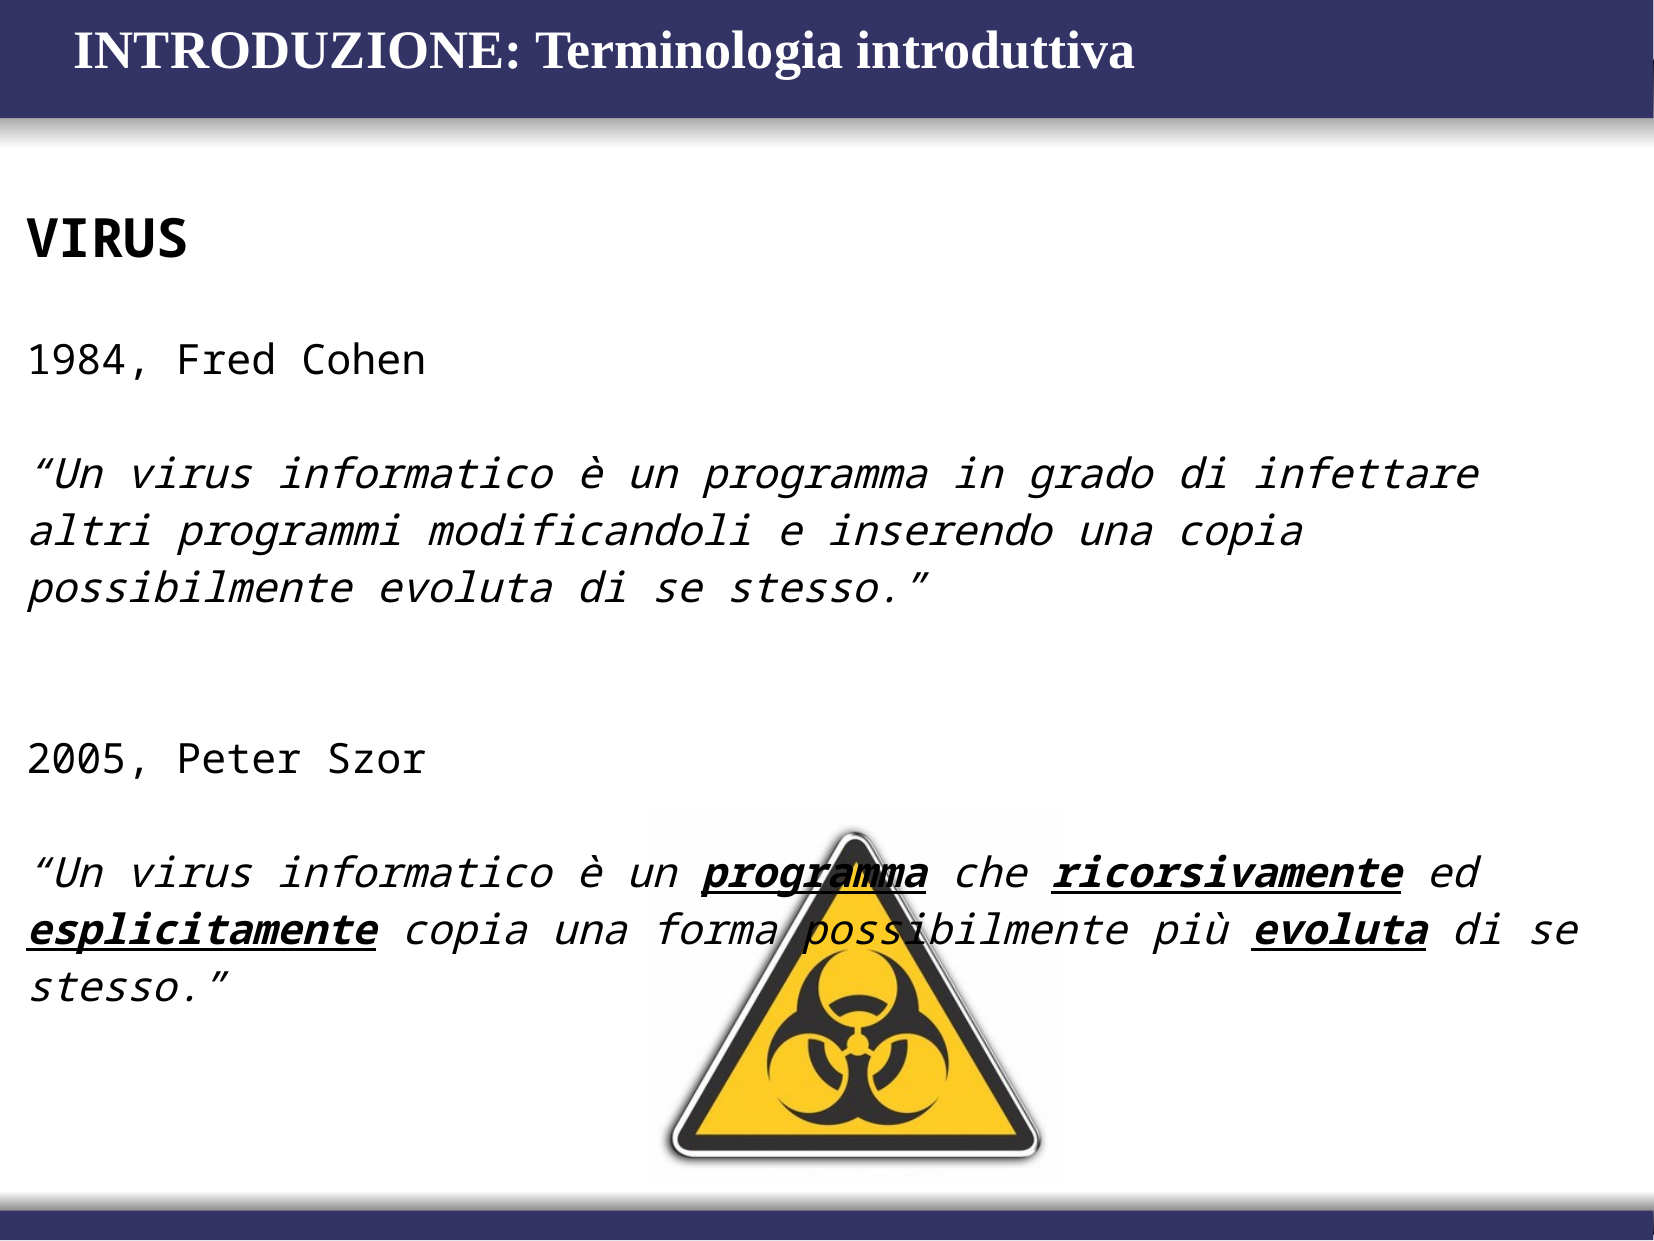

INTRODUZIONE: Terminologia introduttiva
VIRUS
1984, Fred Cohen
“Un virus informatico è un programma in grado di infettare altri programmi modificandoli e inserendo una copia possibilmente evoluta di se stesso.”
2005, Peter Szor
“Un virus informatico è un programma che ricorsivamente ed esplicitamente copia una forma possibilmente più evoluta di se stesso.”